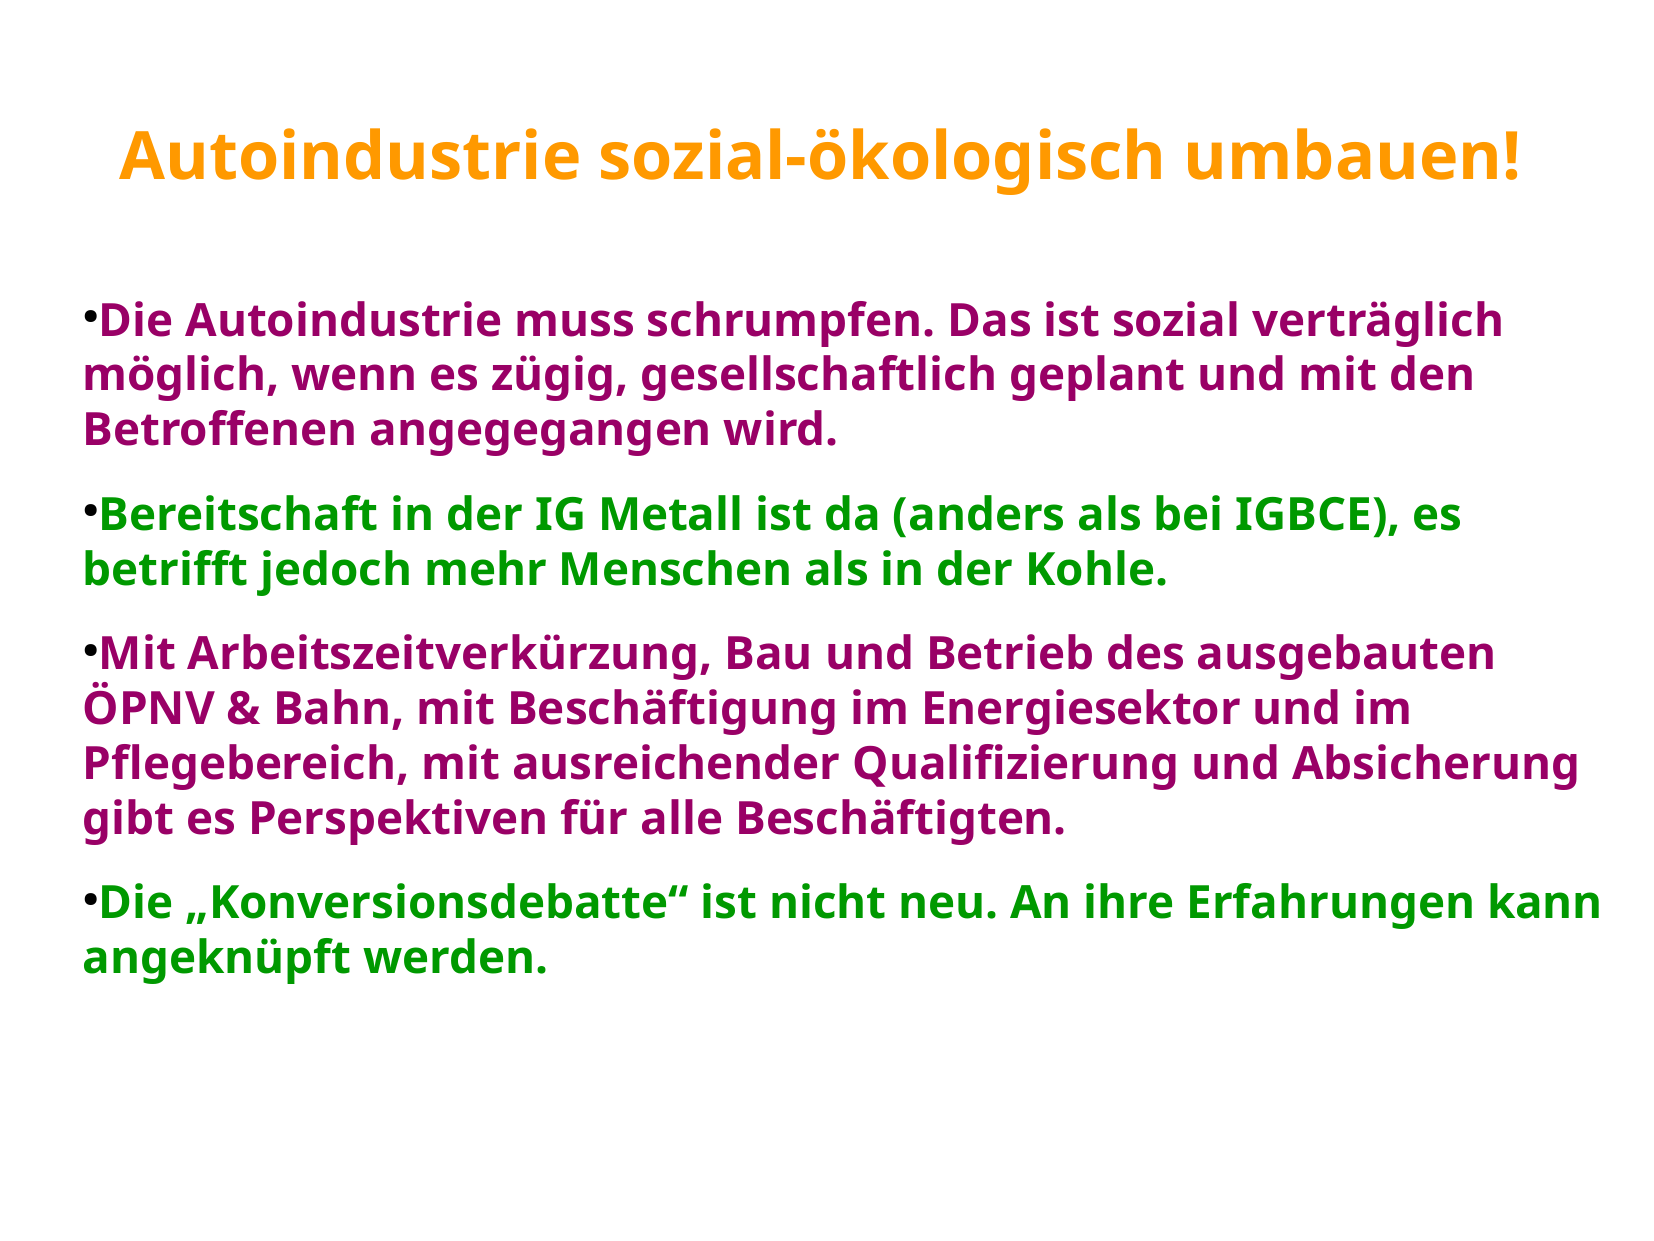

# Autoindustrie sozial-ökologisch umbauen!
Die Autoindustrie muss schrumpfen. Das ist sozial verträglich möglich, wenn es zügig, gesellschaftlich geplant und mit den Betroffenen angegegangen wird.
Bereitschaft in der IG Metall ist da (anders als bei IGBCE), es betrifft jedoch mehr Menschen als in der Kohle.
Mit Arbeitszeitverkürzung, Bau und Betrieb des ausgebauten ÖPNV & Bahn, mit Beschäftigung im Energiesektor und im Pflegebereich, mit ausreichender Qualifizierung und Absicherung gibt es Perspektiven für alle Beschäftigten.
Die „Konversionsdebatte“ ist nicht neu. An ihre Erfahrungen kann angeknüpft werden.